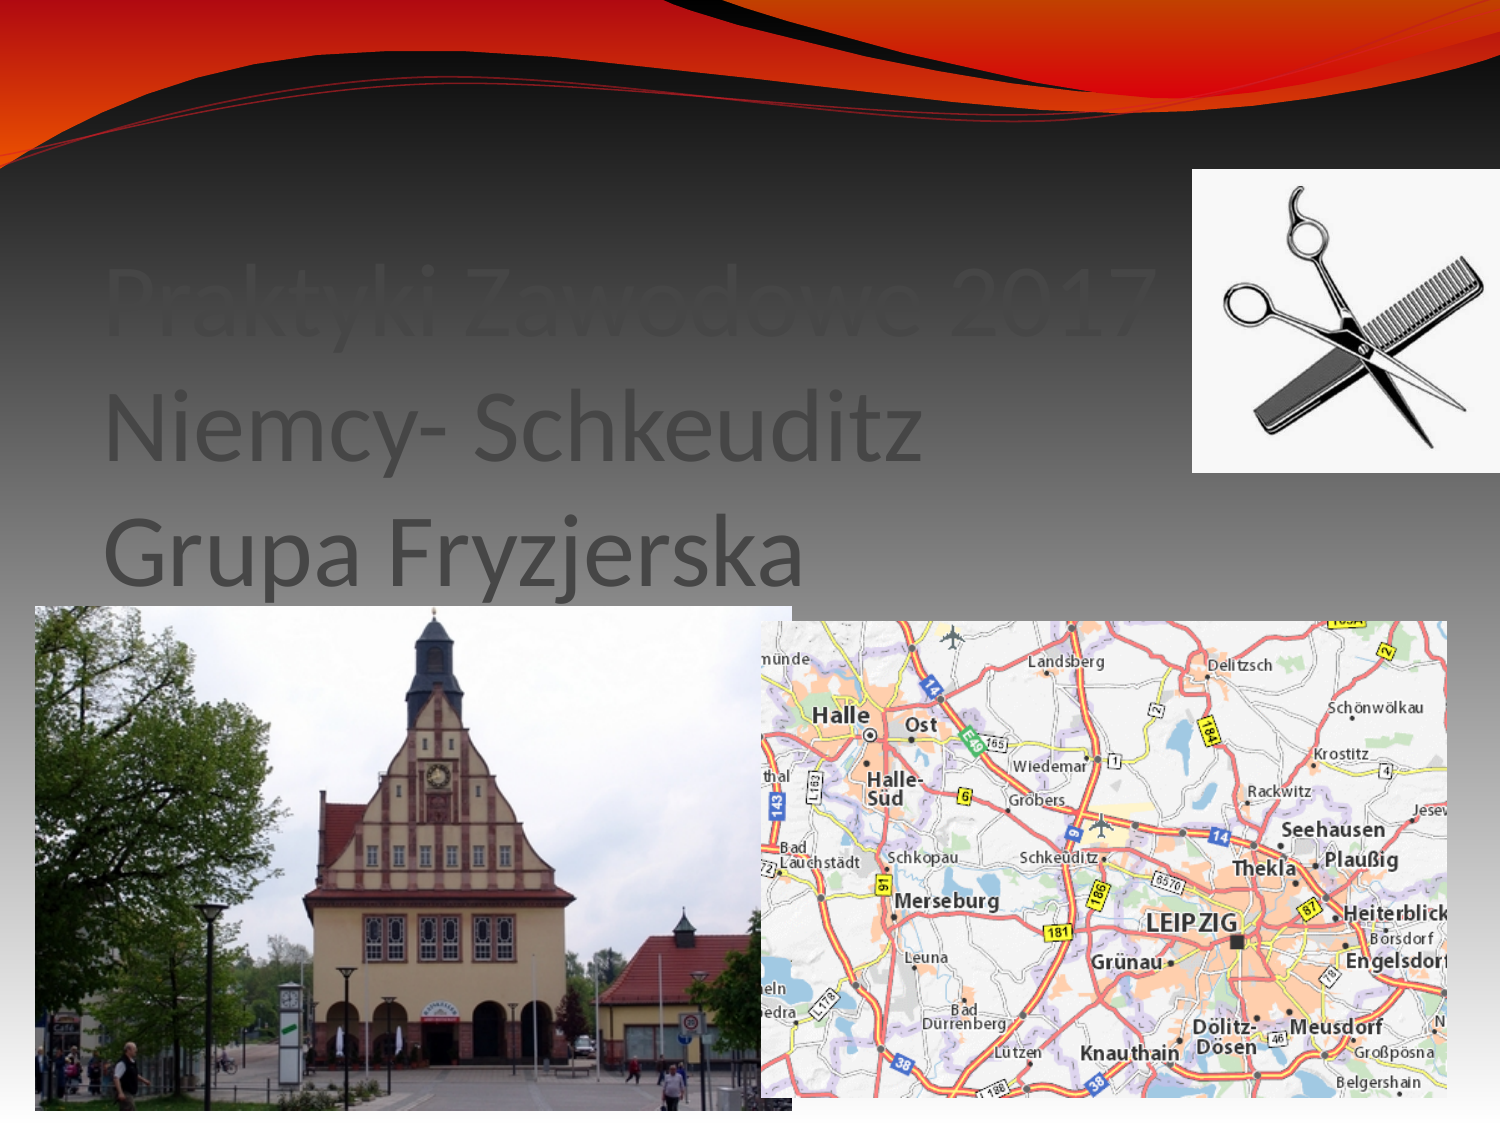

# Praktyki Zawodowe 2017 Niemcy- Schkeuditz Grupa Fryzjerska